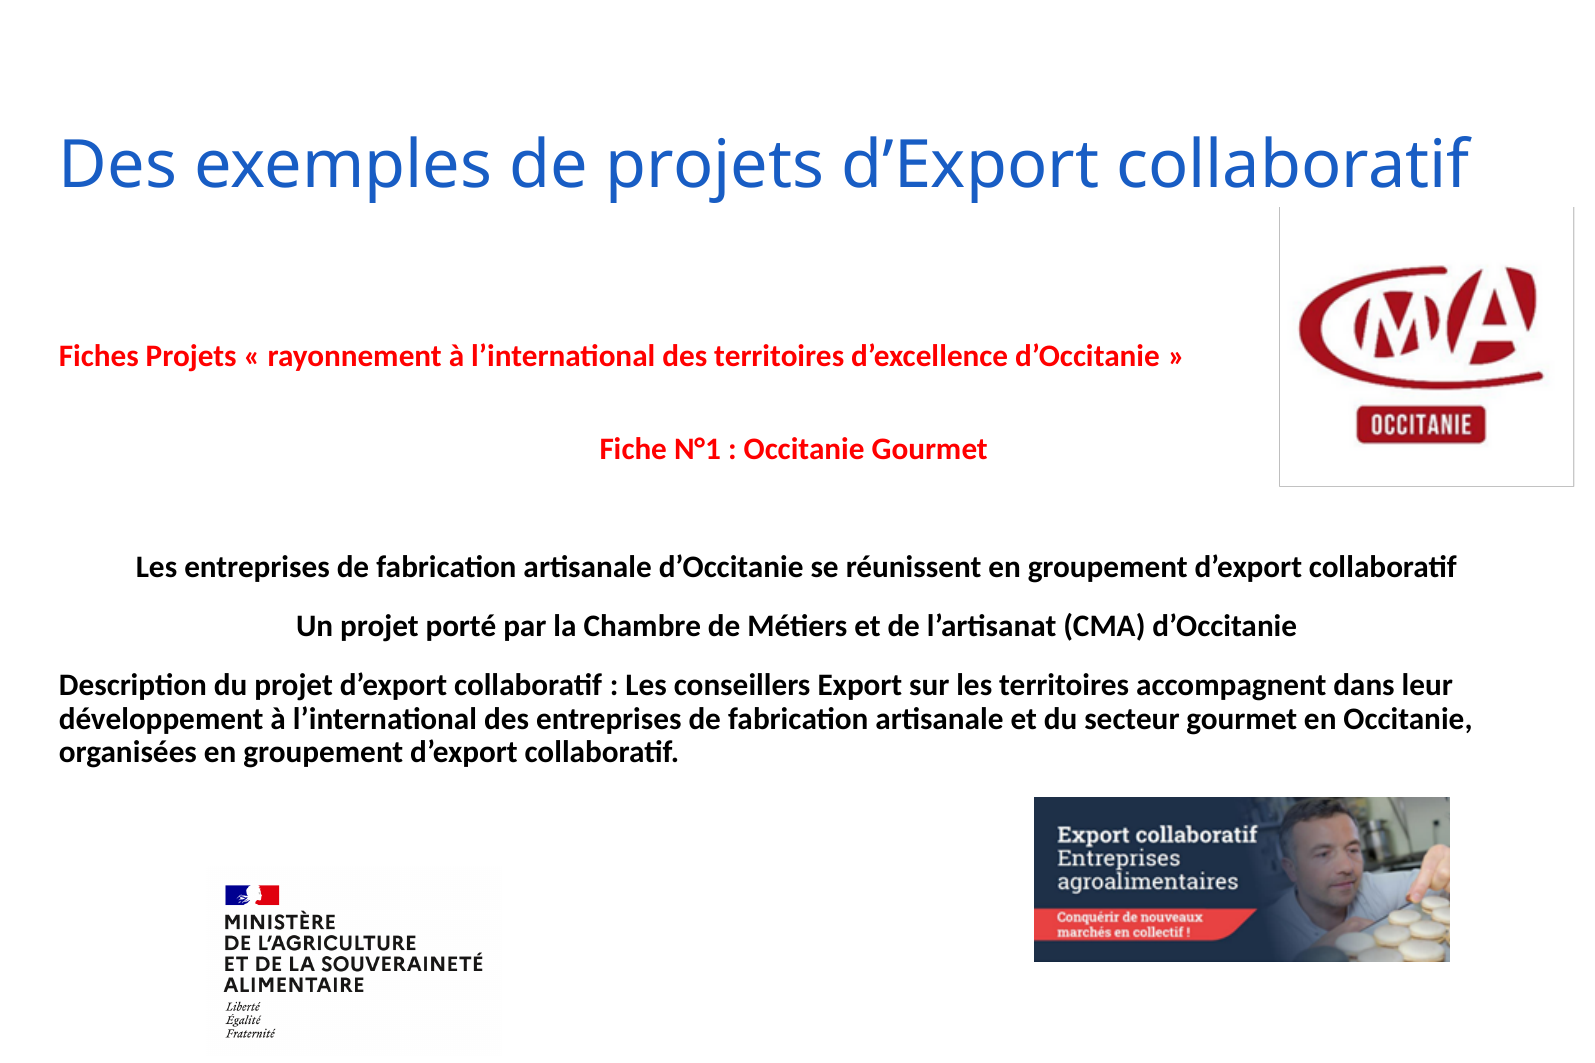

# Des exemples de projets d’Export collaboratif
Fiches Projets « rayonnement à l’international des territoires d’excellence d’Occitanie »
Fiche N°1 : Occitanie Gourmet
Les entreprises de fabrication artisanale d’Occitanie se réunissent en groupement d’export collaboratif
Un projet porté par la Chambre de Métiers et de l’artisanat (CMA) d’Occitanie
Description du projet d’export collaboratif : Les conseillers Export sur les territoires accompagnent dans leur développement à l’international des entreprises de fabrication artisanale et du secteur gourmet en Occitanie, organisées en groupement d’export collaboratif.